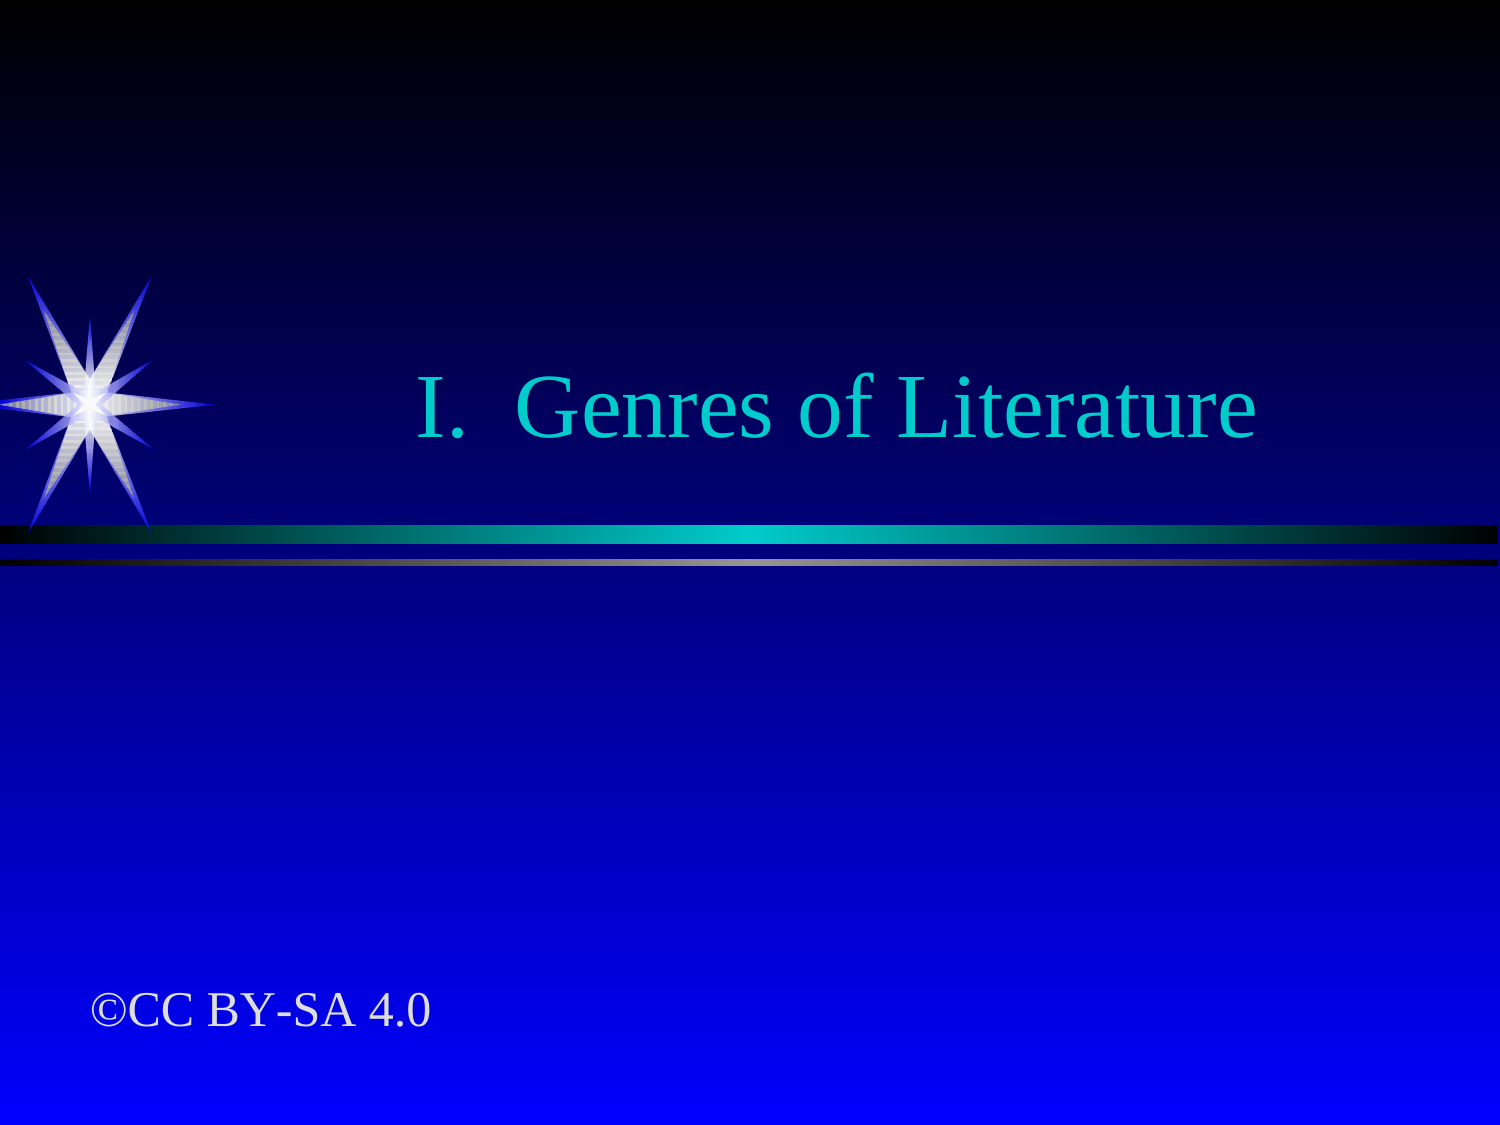

# I. Genres of Literature
©CC BY-SA 4.0